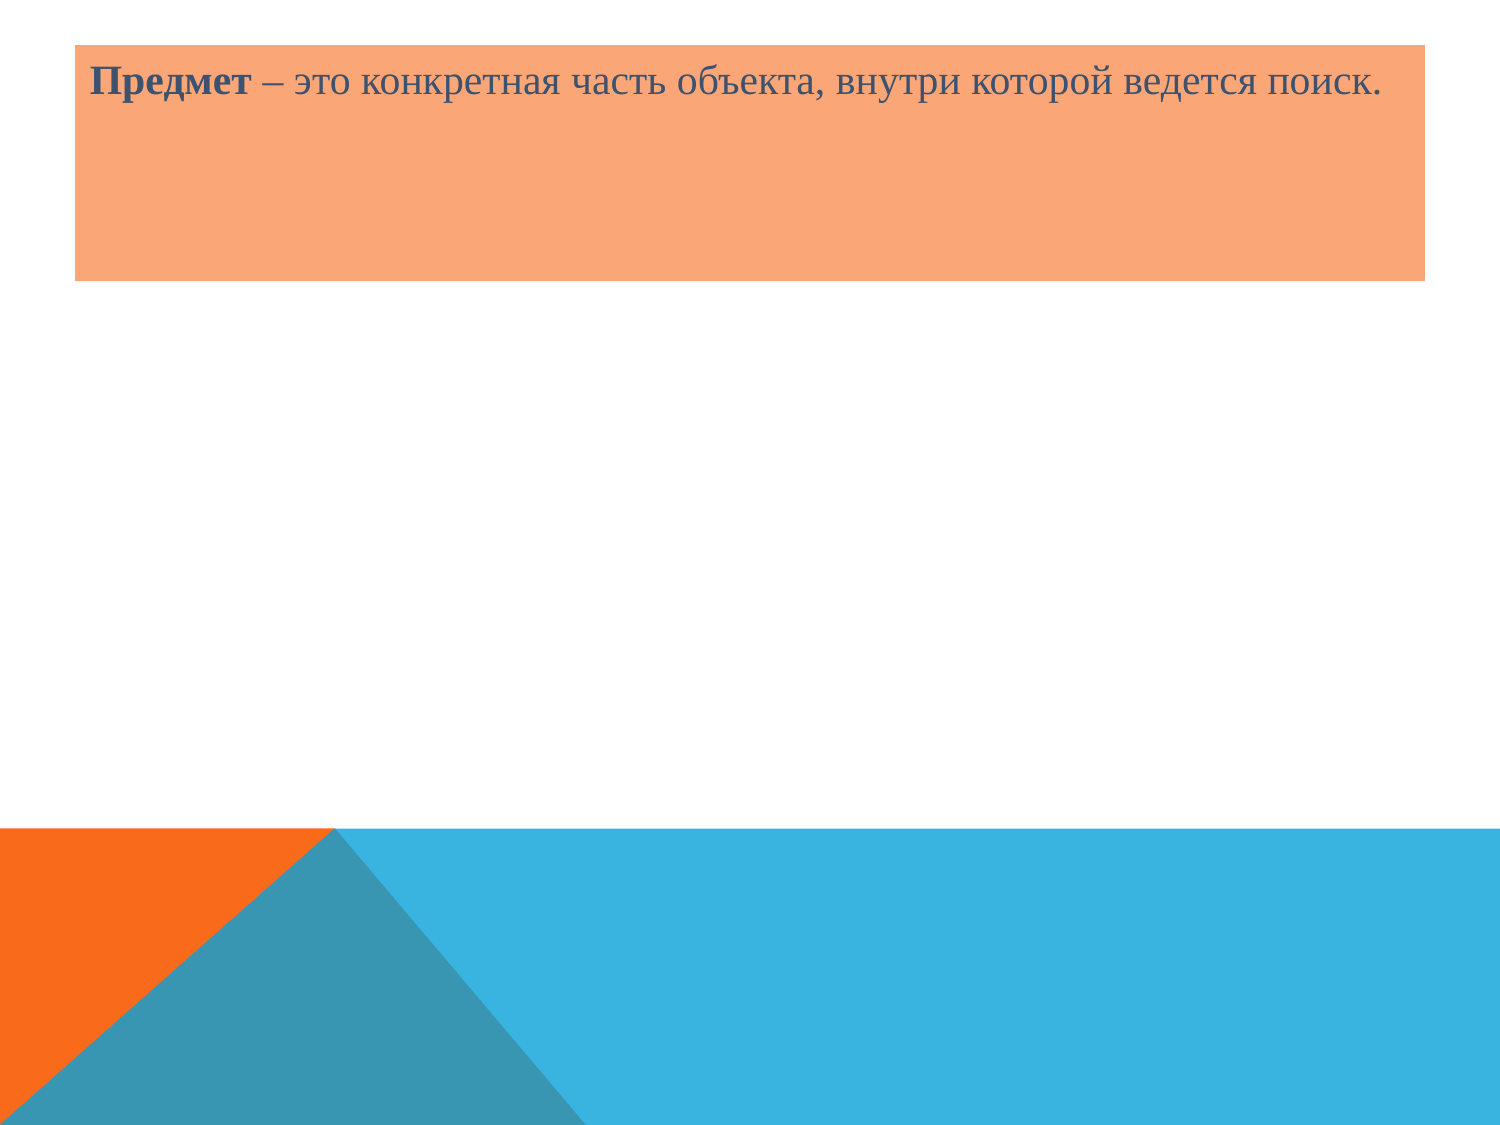

# Предмет – это конкретная часть объекта, внутри которой ведется поиск.
лексический аспект;
морфологический аспект;
Стилистические особенности:
синтаксический аспект